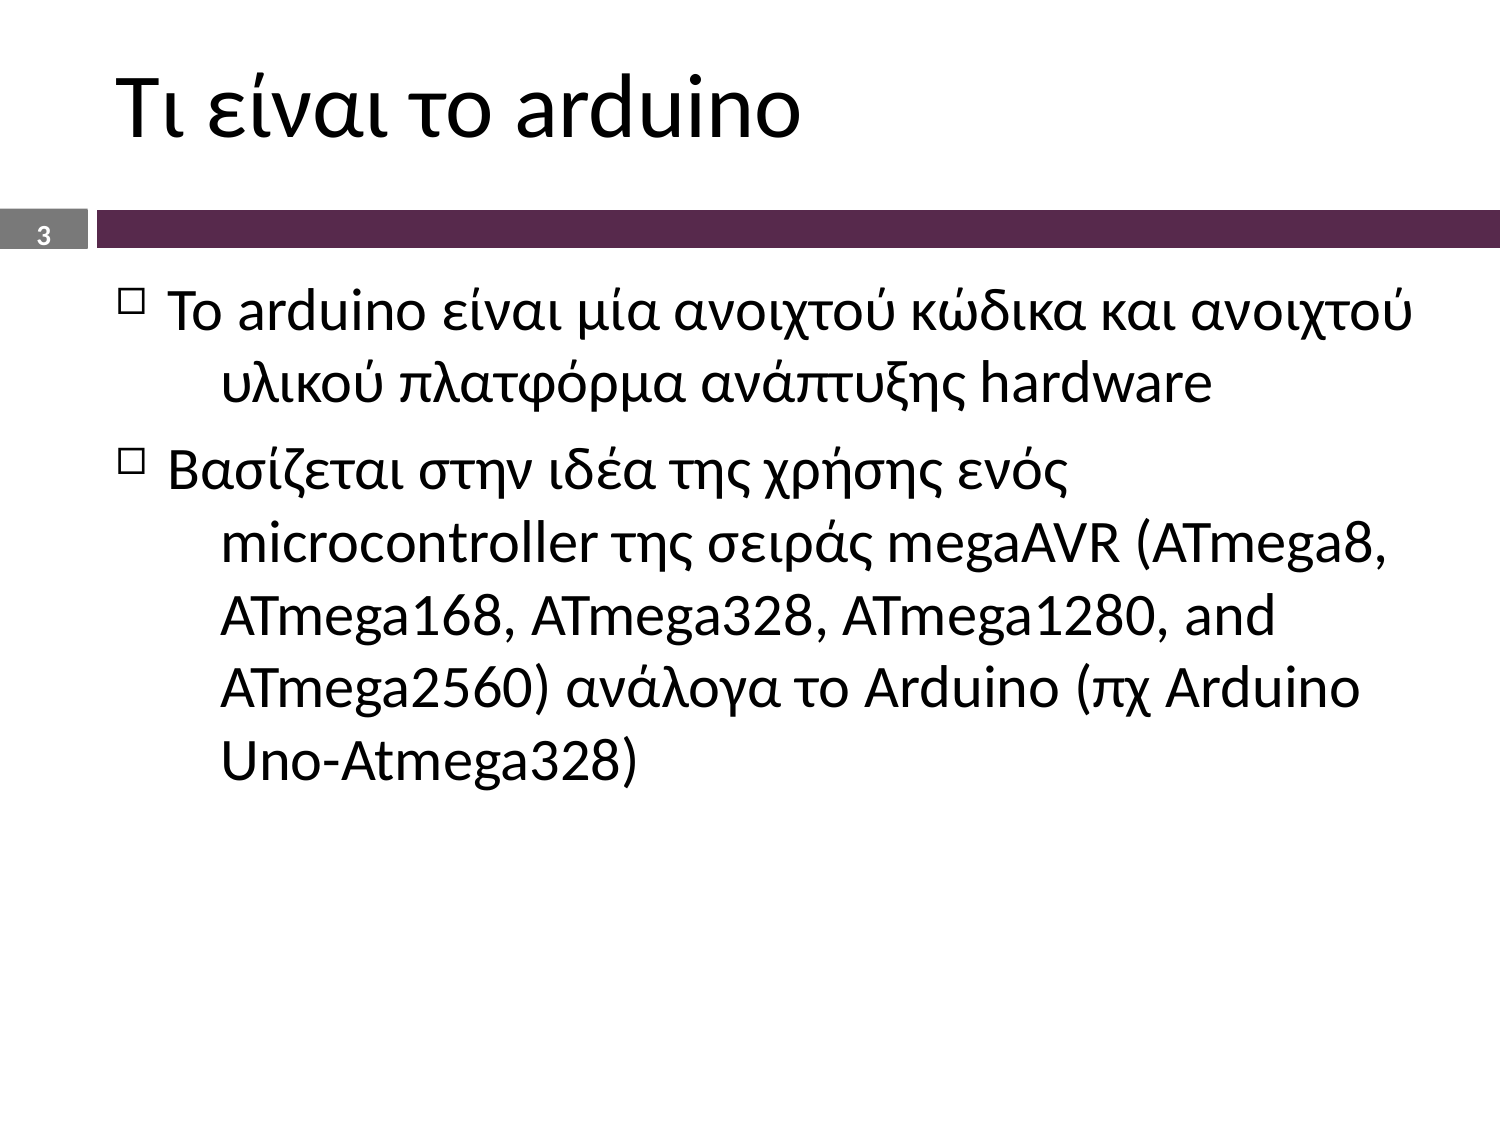

# Τι είναι το arduino
To arduino είναι μία ανοιχτού κώδικα και ανοιχτού υλικού πλατφόρμα ανάπτυξης hardware
Βασίζεται στην ιδέα της χρήσης ενός microcontroller της σειράς megaAVR (ATmega8, ATmega168, ATmega328, ATmega1280, and ATmega2560) ανάλογα το Arduino (πχ Arduino Uno-Atmega328)